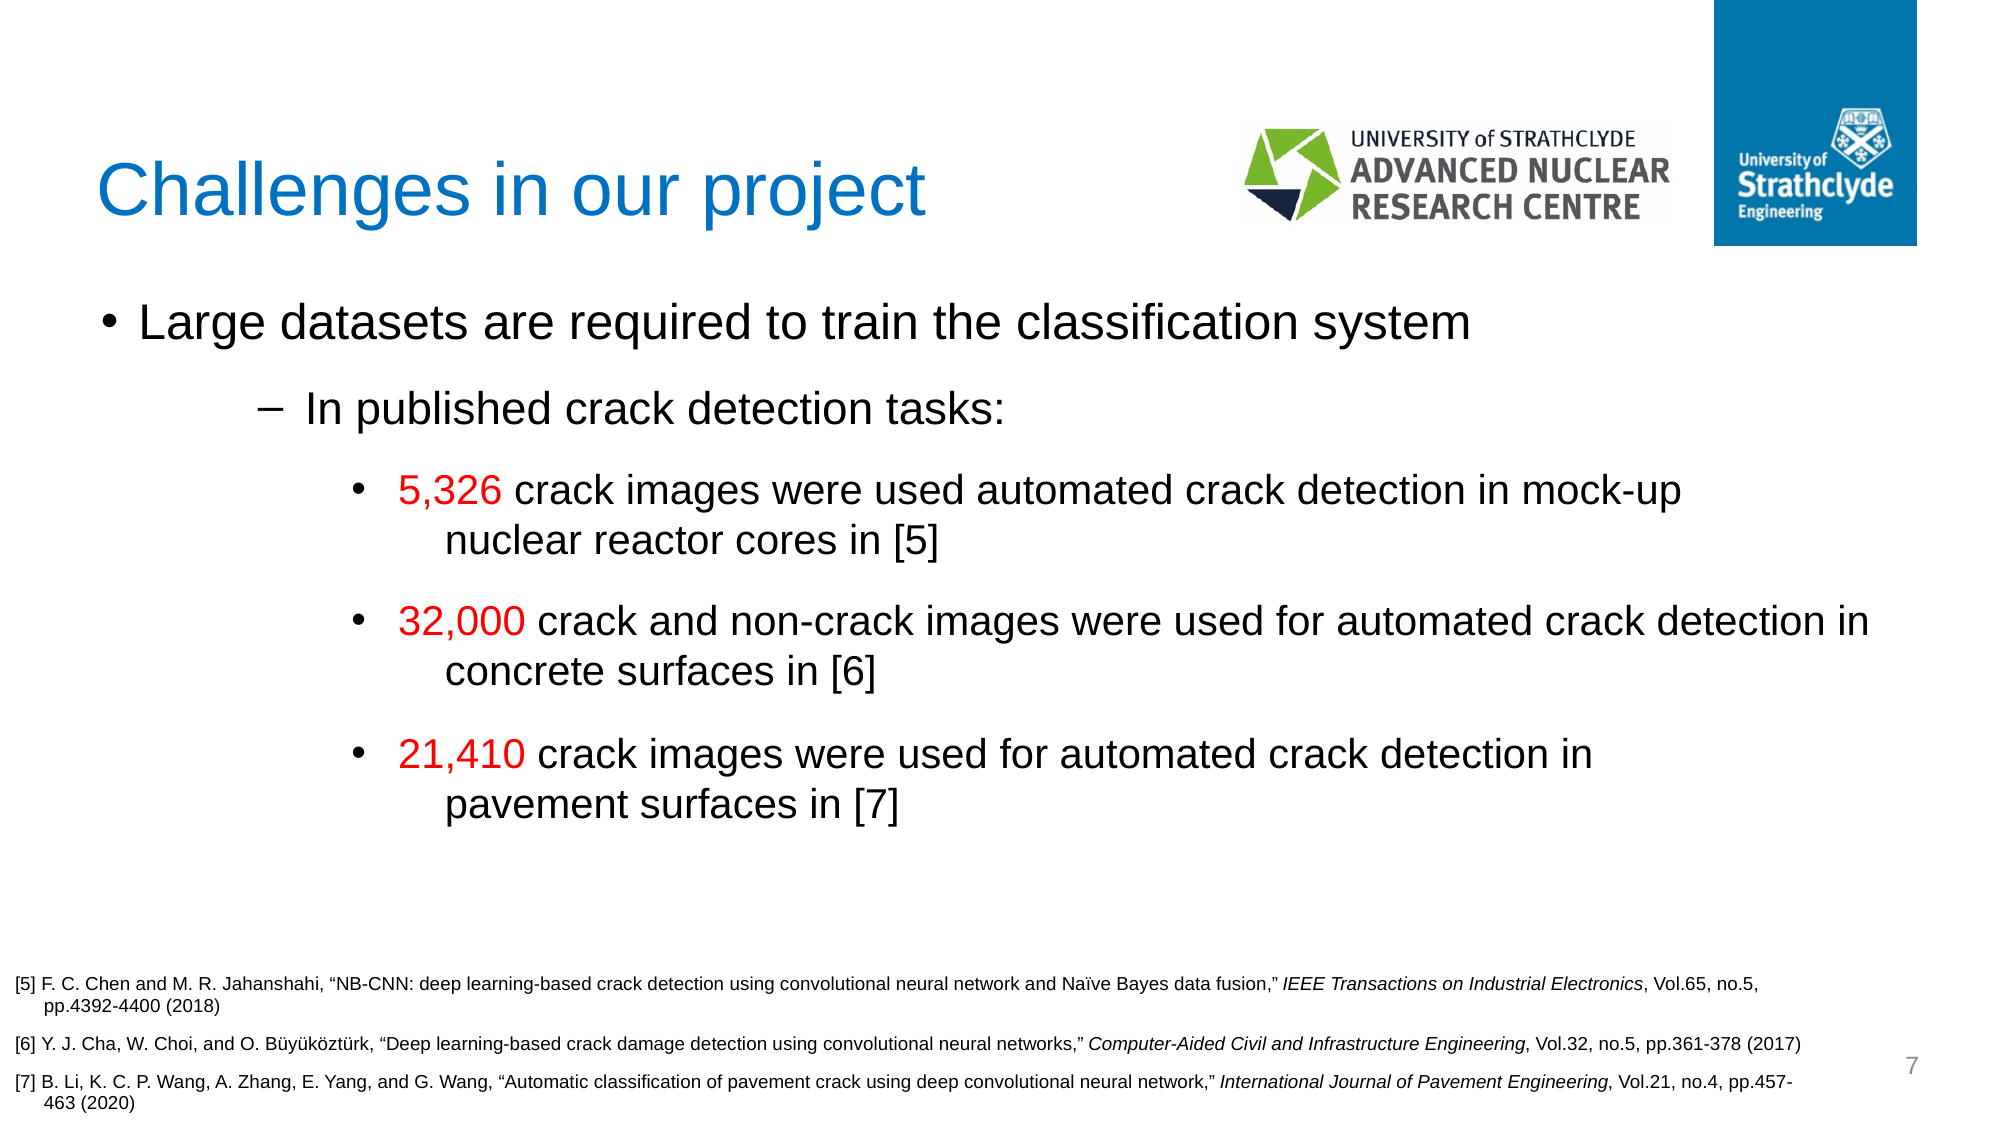

# Challenges in our project
Large datasets are required to train the classification system
In published crack detection tasks:
5,326 crack images were used automated crack detection in mock-up nuclear reactor cores in [5]
32,000 crack and non-crack images were used for automated crack detection in concrete surfaces in [6]
21,410 crack images were used for automated crack detection in pavement surfaces in [7]
[5] F. C. Chen and M. R. Jahanshahi, “NB-CNN: deep learning-based crack detection using convolutional neural network and Naïve Bayes data fusion,” IEEE Transactions on Industrial Electronics, Vol.65, no.5, pp.4392-4400 (2018)
[6] Y. J. Cha, W. Choi, and O. Büyüköztürk, “Deep learning-based crack damage detection using convolutional neural networks,” Computer-Aided Civil and Infrastructure Engineering, Vol.32, no.5, pp.361-378 (2017)
[7] B. Li, K. C. P. Wang, A. Zhang, E. Yang, and G. Wang, “Automatic classification of pavement crack using deep convolutional neural network,” International Journal of Pavement Engineering, Vol.21, no.4, pp.457-463 (2020)